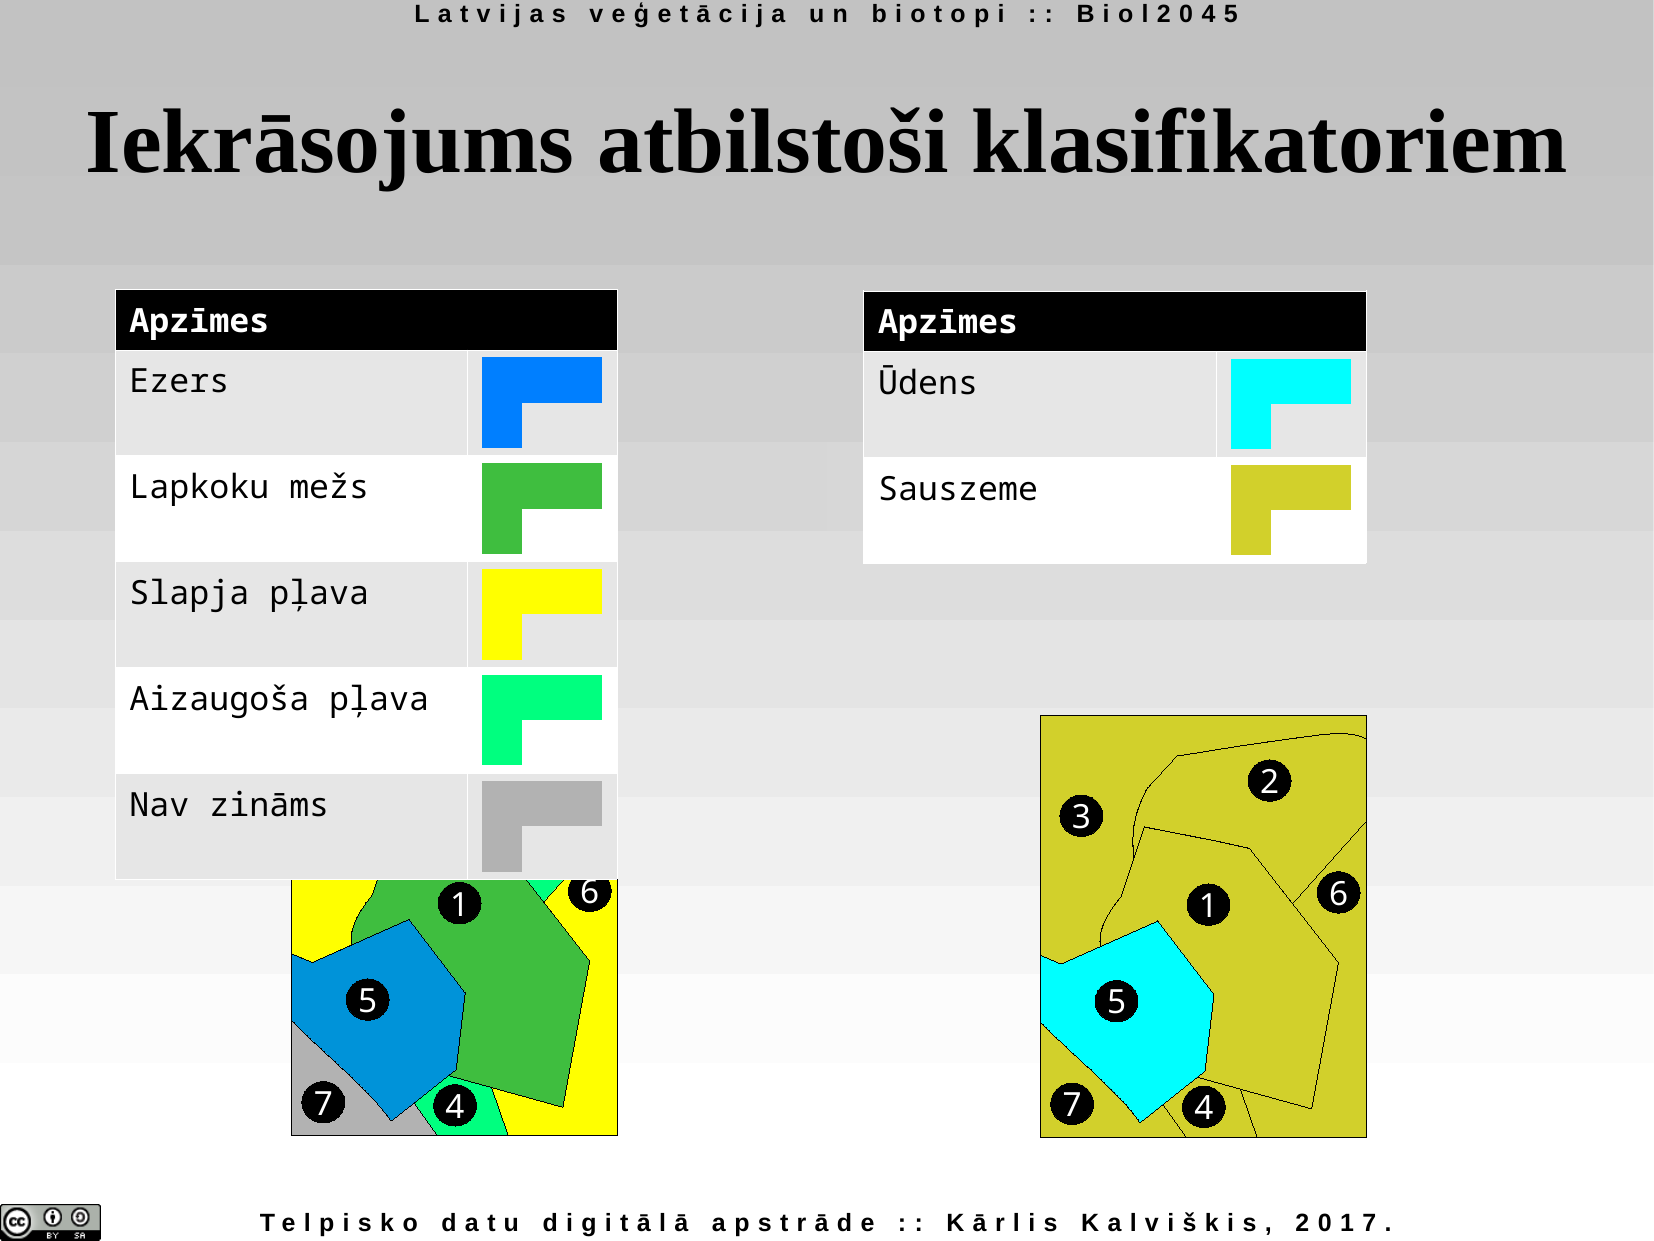

# Iekrāsojums atbilstoši klasifikatoriem
| Apzīmes | |
| --- | --- |
| Ezers | |
| Lapkoku mežs | |
| Slapja pļava | |
| Aizaugoša pļava | |
| Nav zināms | |
| Apzīmes | |
| --- | --- |
| Ūdens | |
| Sauszeme | |
2
3
6
1
5
7
4
2
3
6
1
5
7
4